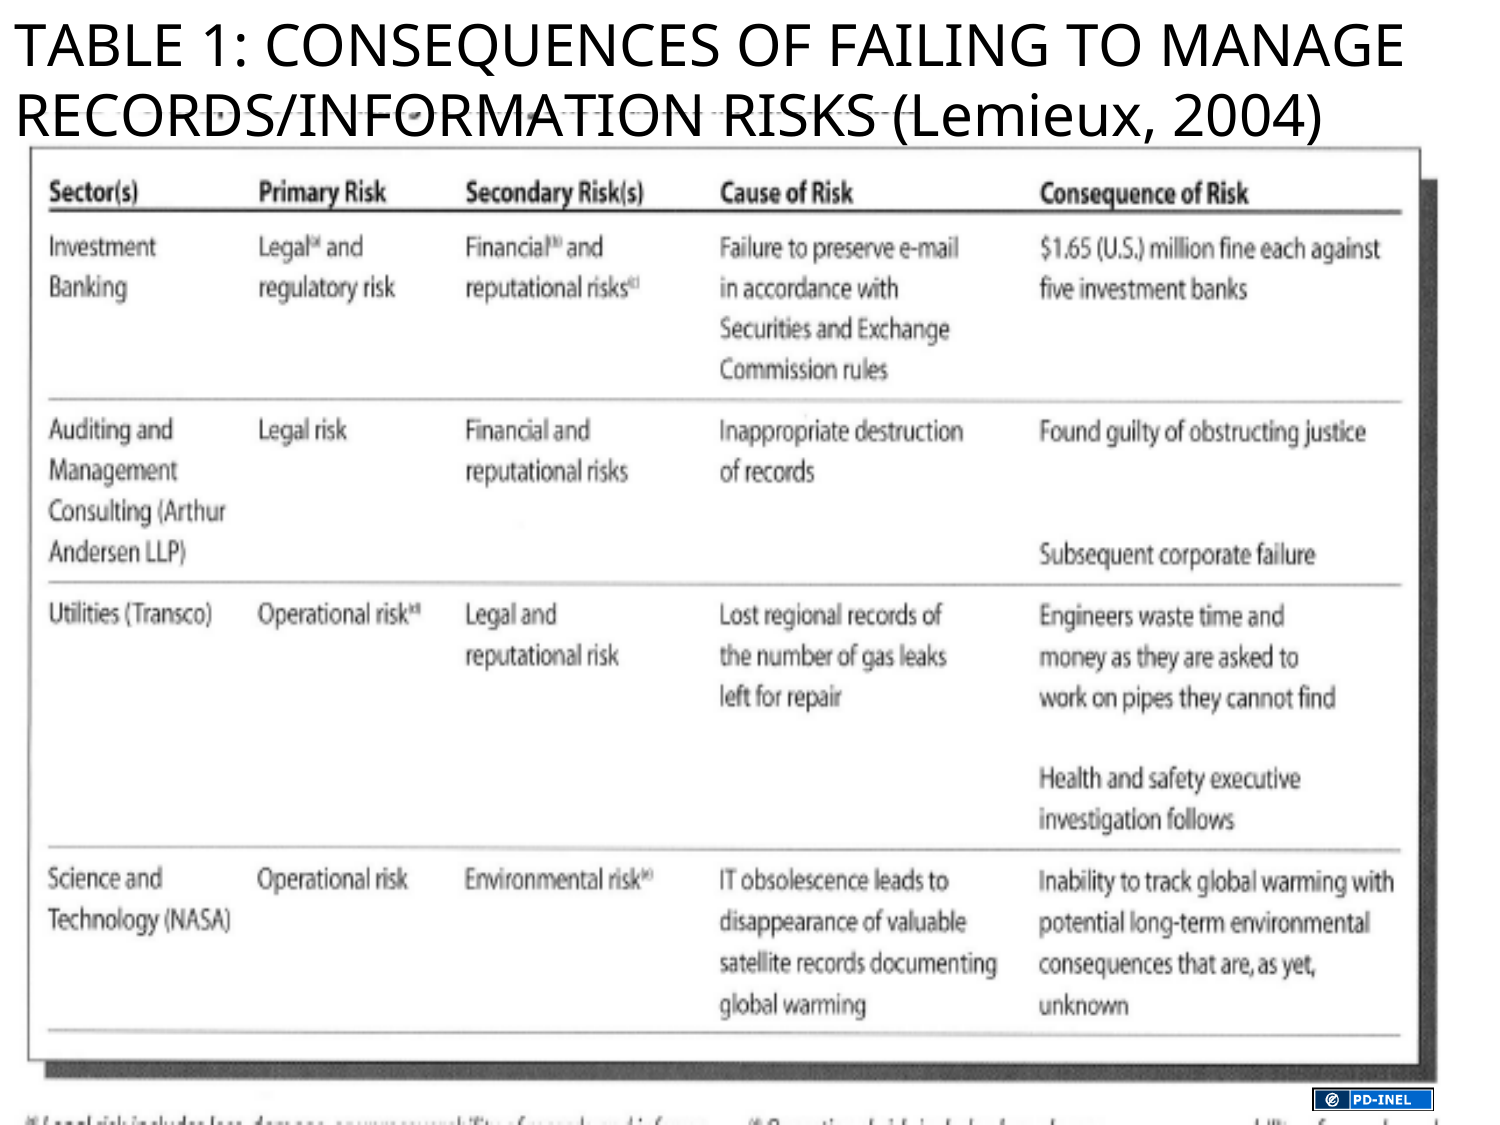

TABLE 1: CONSEQUENCES OF FAILING TO MANAGE RECORDS/INFORMATION RISKS (Lemieux, 2004)